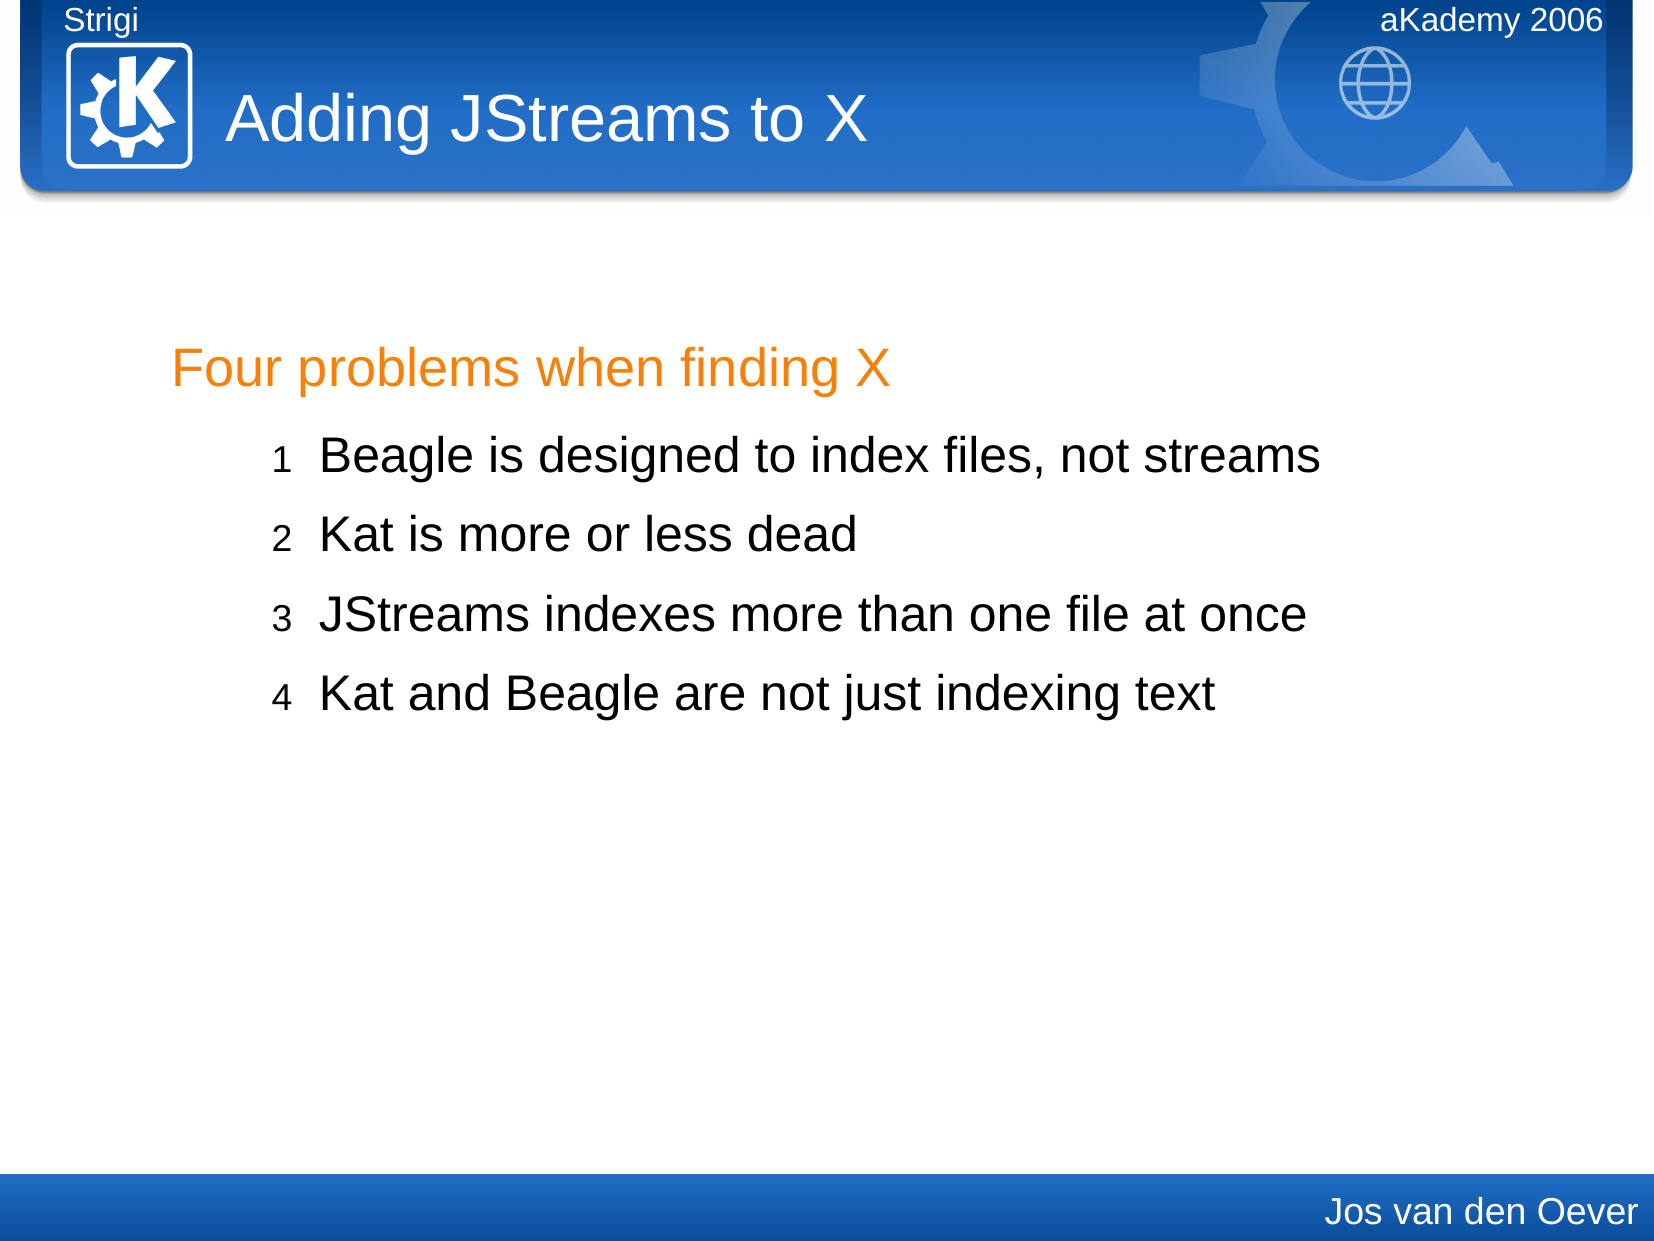

# Adding JStreams to X
Four problems when finding X
Beagle is designed to index files, not streams
Kat is more or less dead
JStreams indexes more than one file at once
Kat and Beagle are not just indexing text